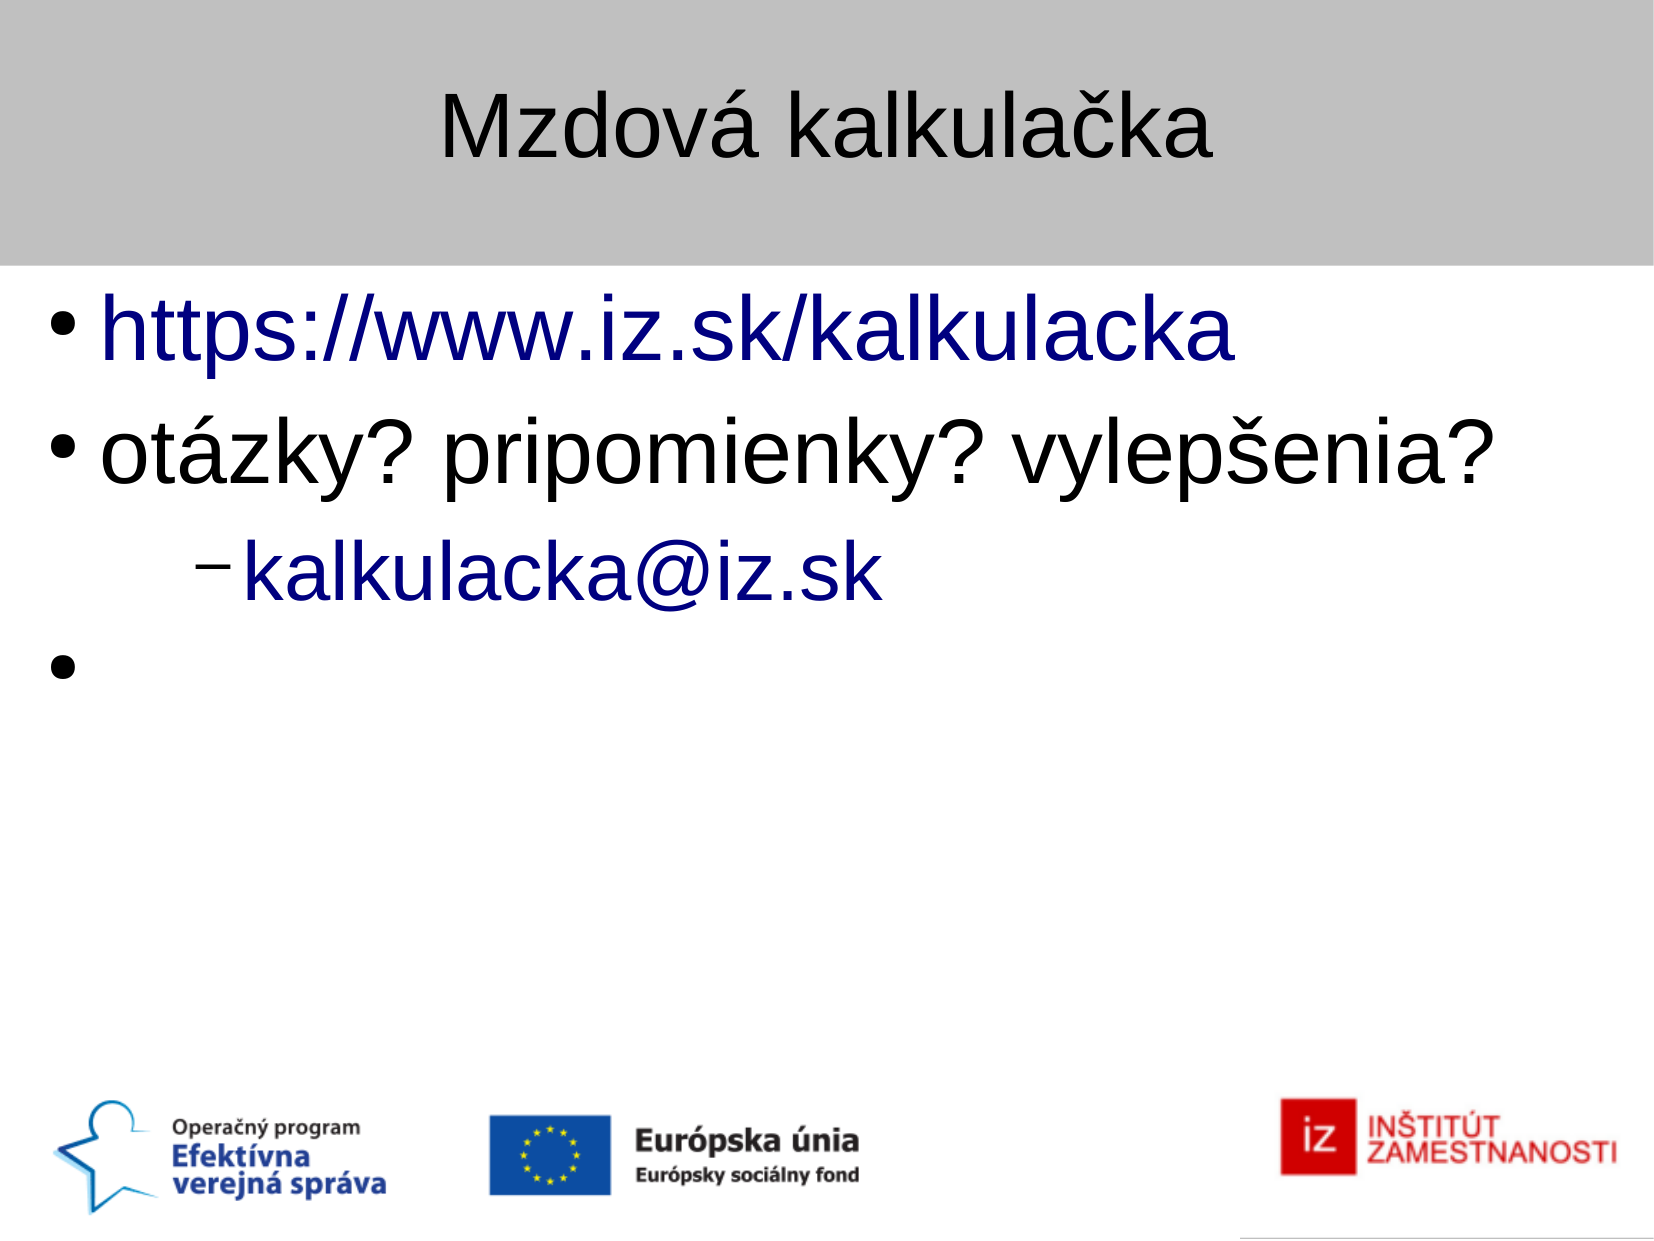

# Mzdová kalkulačka
https://www.iz.sk/kalkulacka
otázky? pripomienky? vylepšenia?
kalkulacka@iz.sk